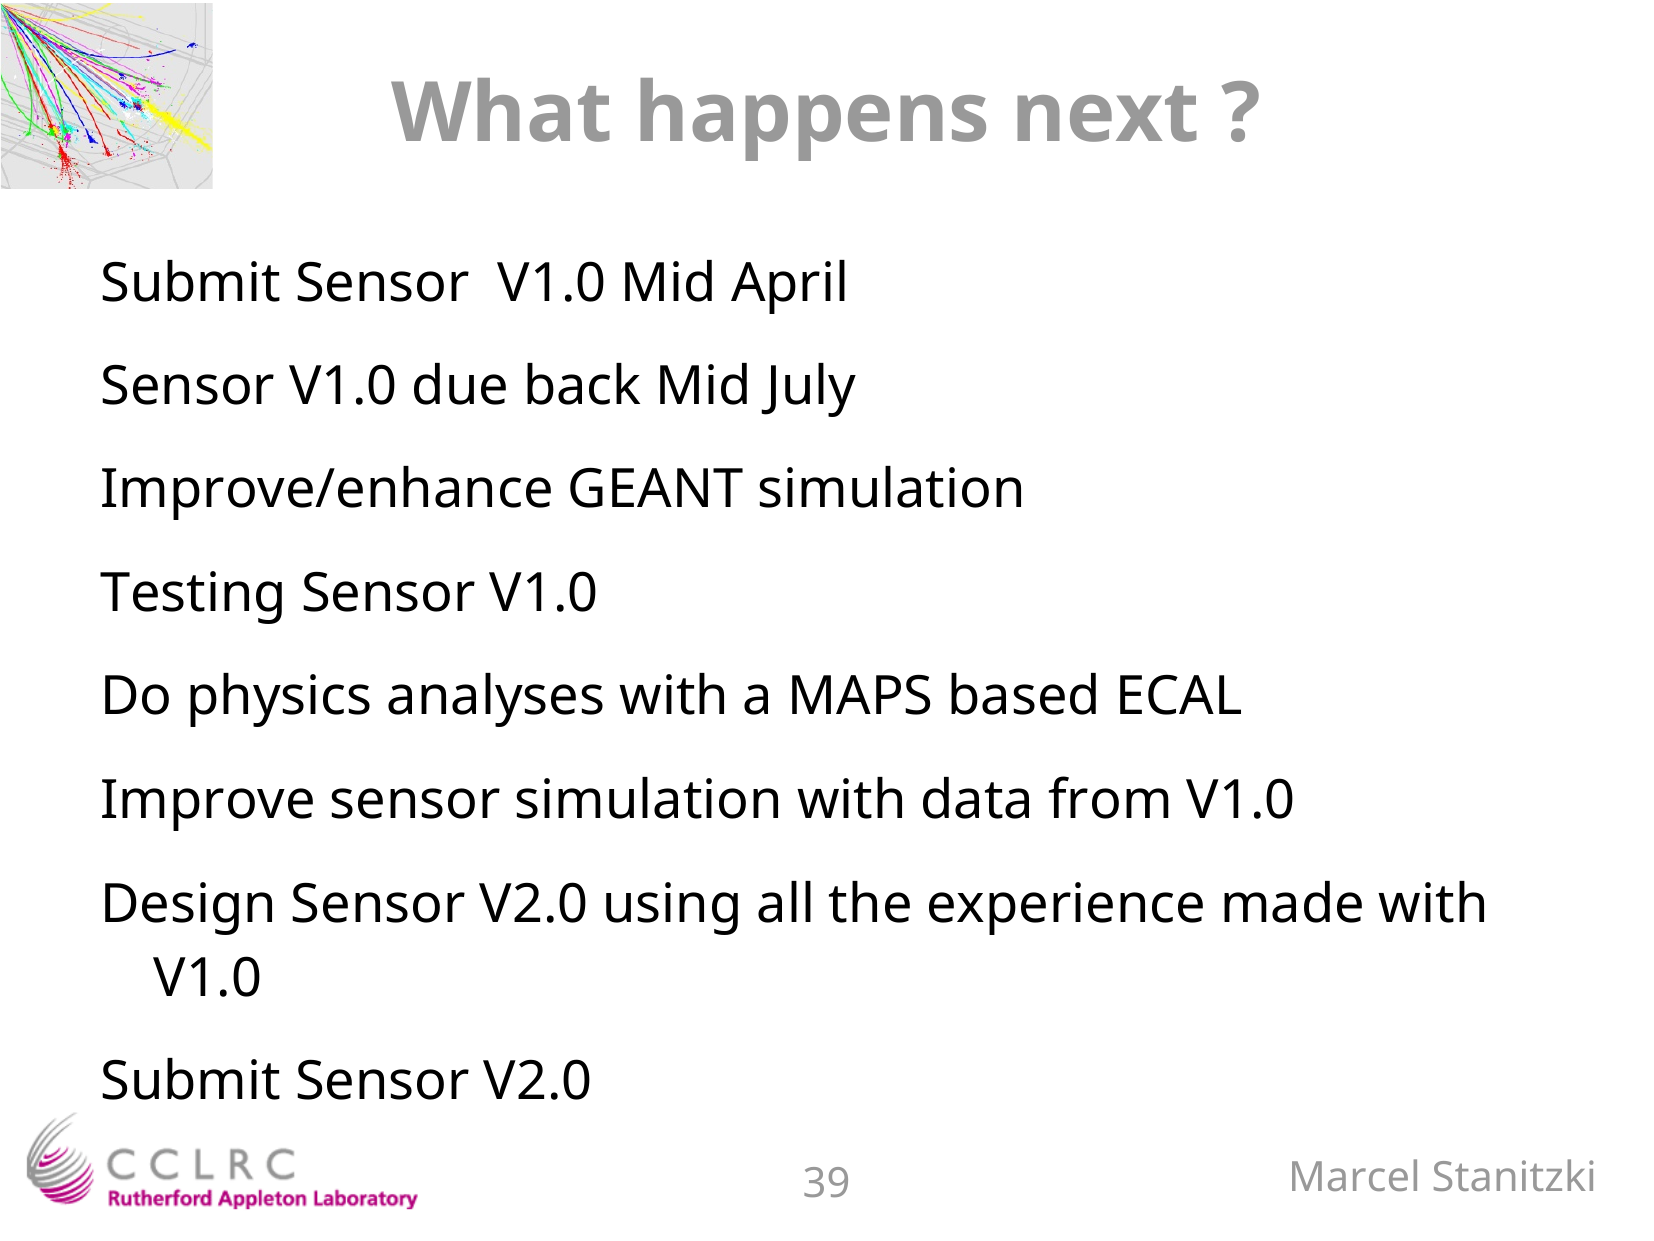

# What happens next ?
Submit Sensor V1.0 Mid April
Sensor V1.0 due back Mid July
Improve/enhance GEANT simulation
Testing Sensor V1.0
Do physics analyses with a MAPS based ECAL
Improve sensor simulation with data from V1.0
Design Sensor V2.0 using all the experience made with V1.0
Submit Sensor V2.0